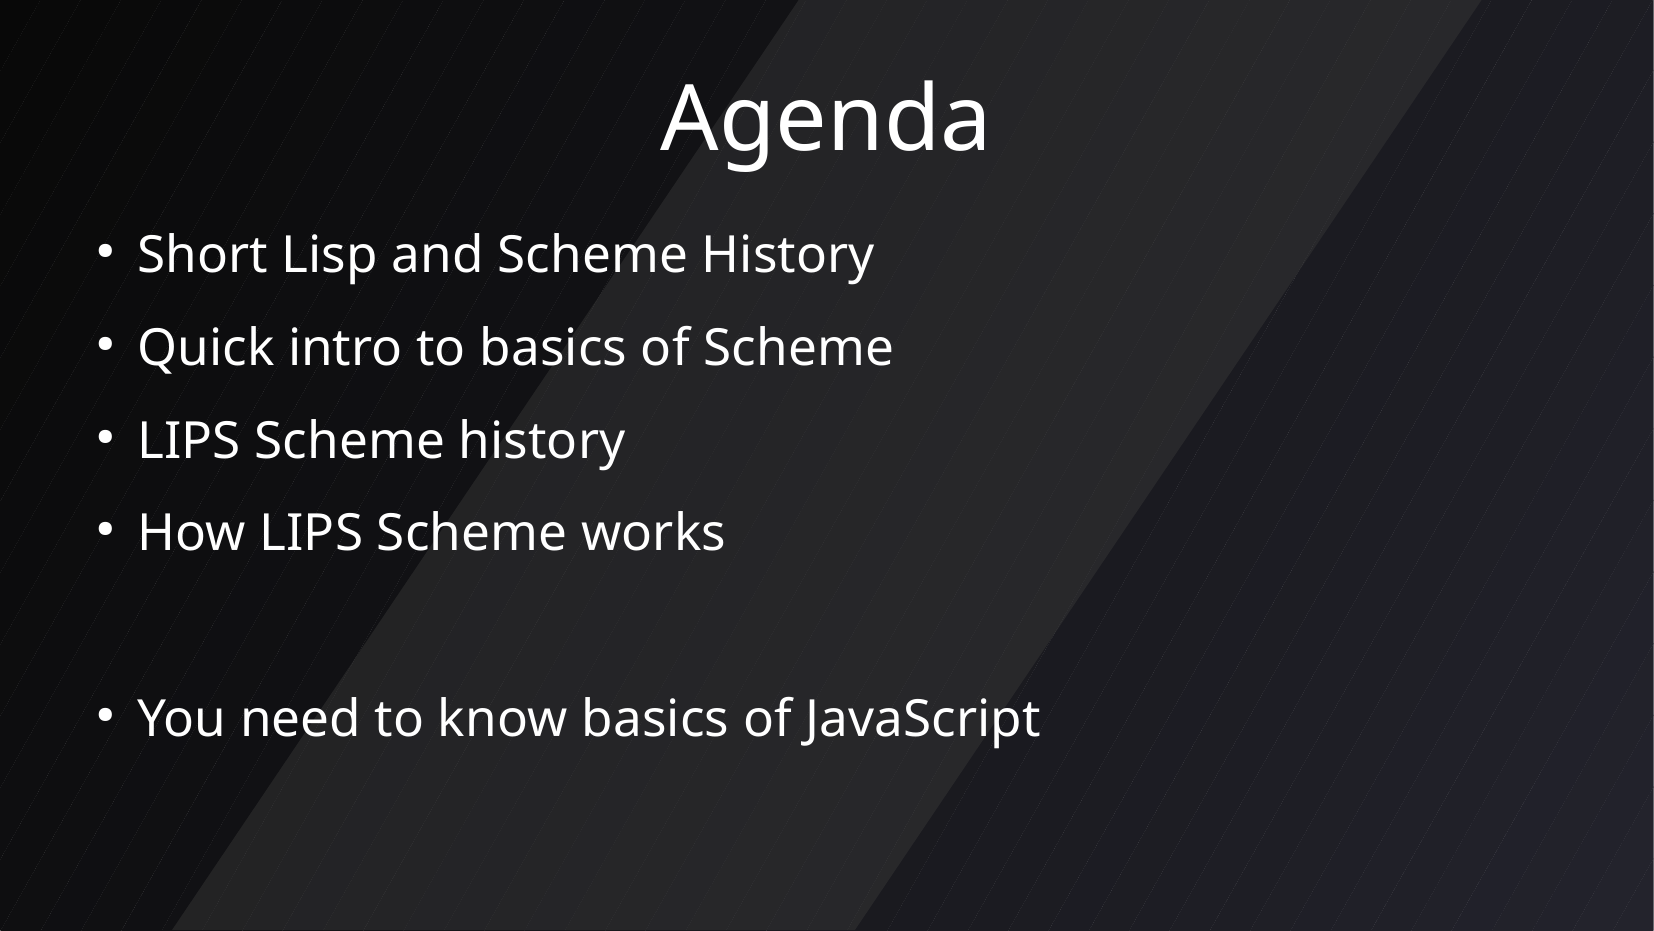

# Agenda
Short Lisp and Scheme History
Quick intro to basics of Scheme
LIPS Scheme history
How LIPS Scheme works
You need to know basics of JavaScript